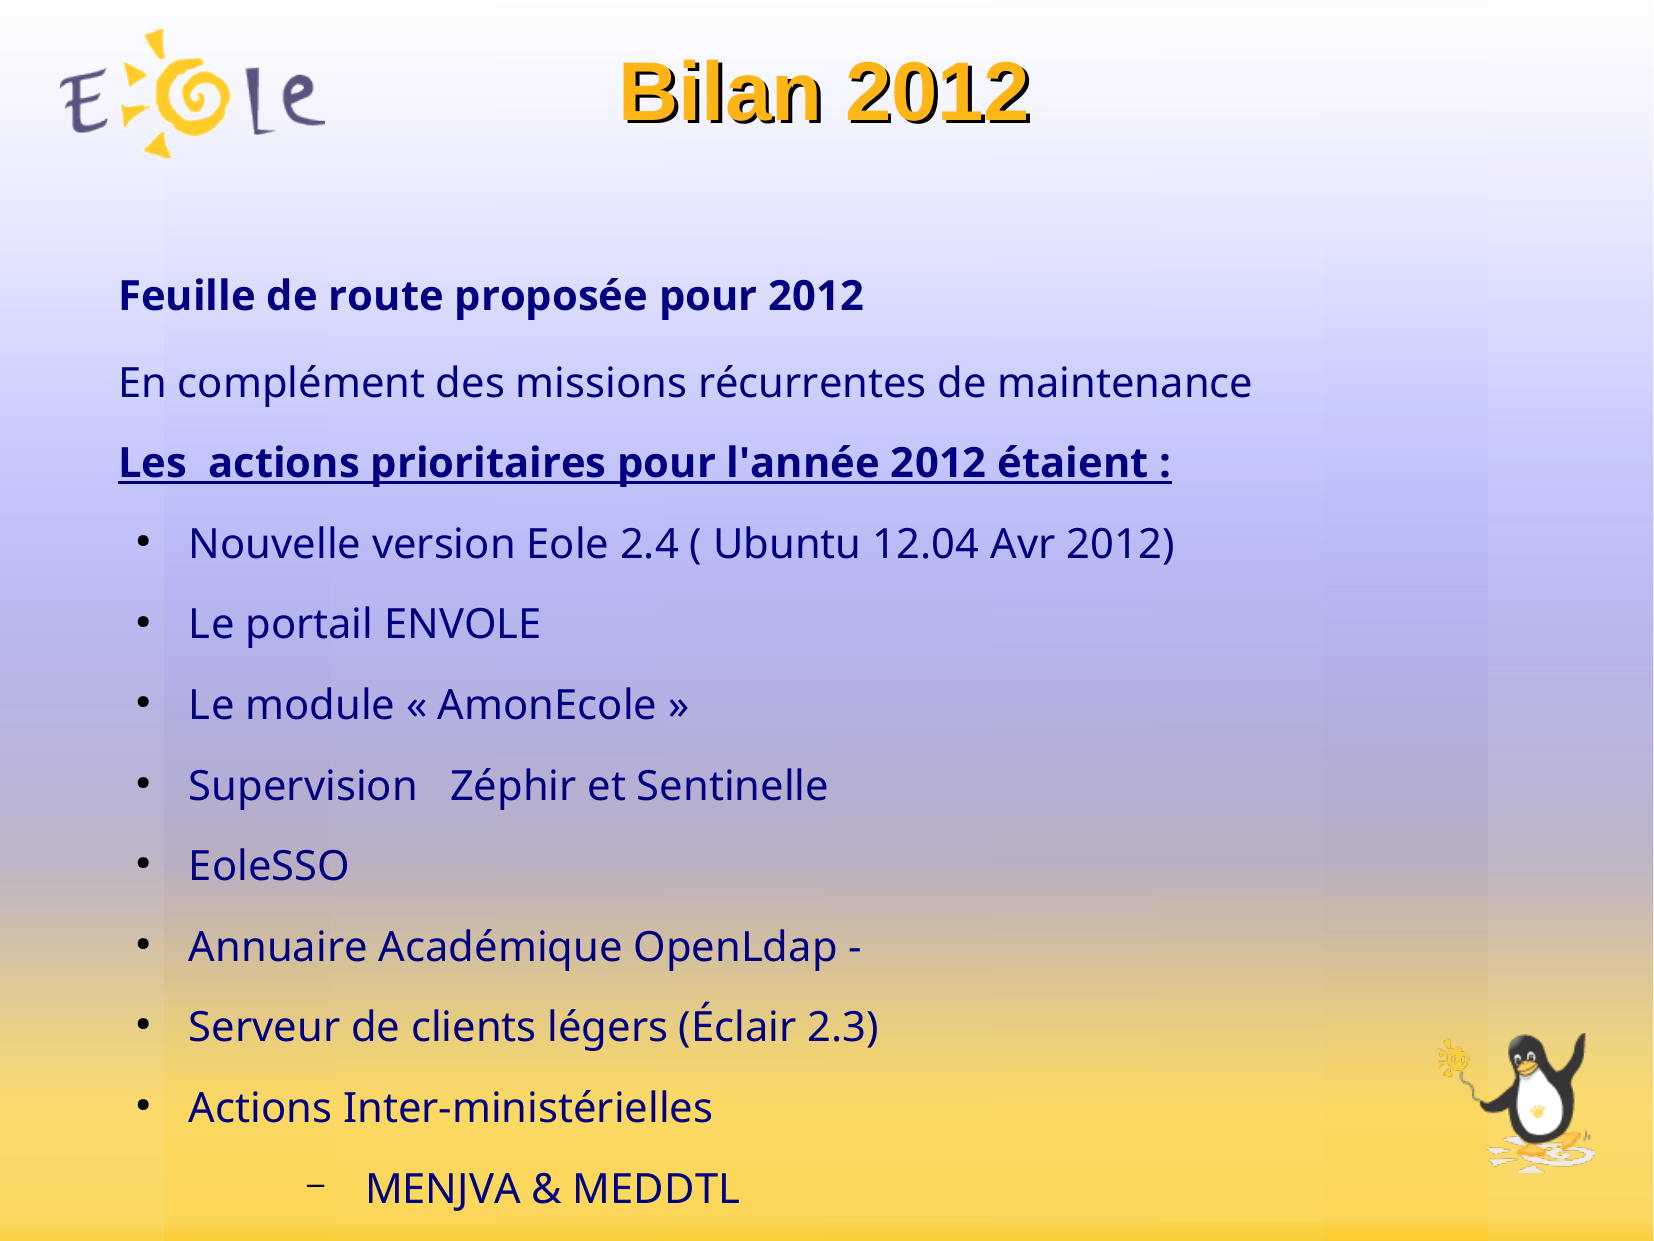

# Bilan 2012
Feuille de route proposée pour 2012
En complément des missions récurrentes de maintenance
Les actions prioritaires pour l'année 2012 étaient :
Nouvelle version Eole 2.4 ( Ubuntu 12.04 Avr 2012)
Le portail ENVOLE
Le module « AmonEcole »
Supervision Zéphir et Sentinelle
EoleSSO
Annuaire Académique OpenLdap -
Serveur de clients légers (Éclair 2.3)
Actions Inter-ministérielles
 MENJVA & MEDDTL
 MAE